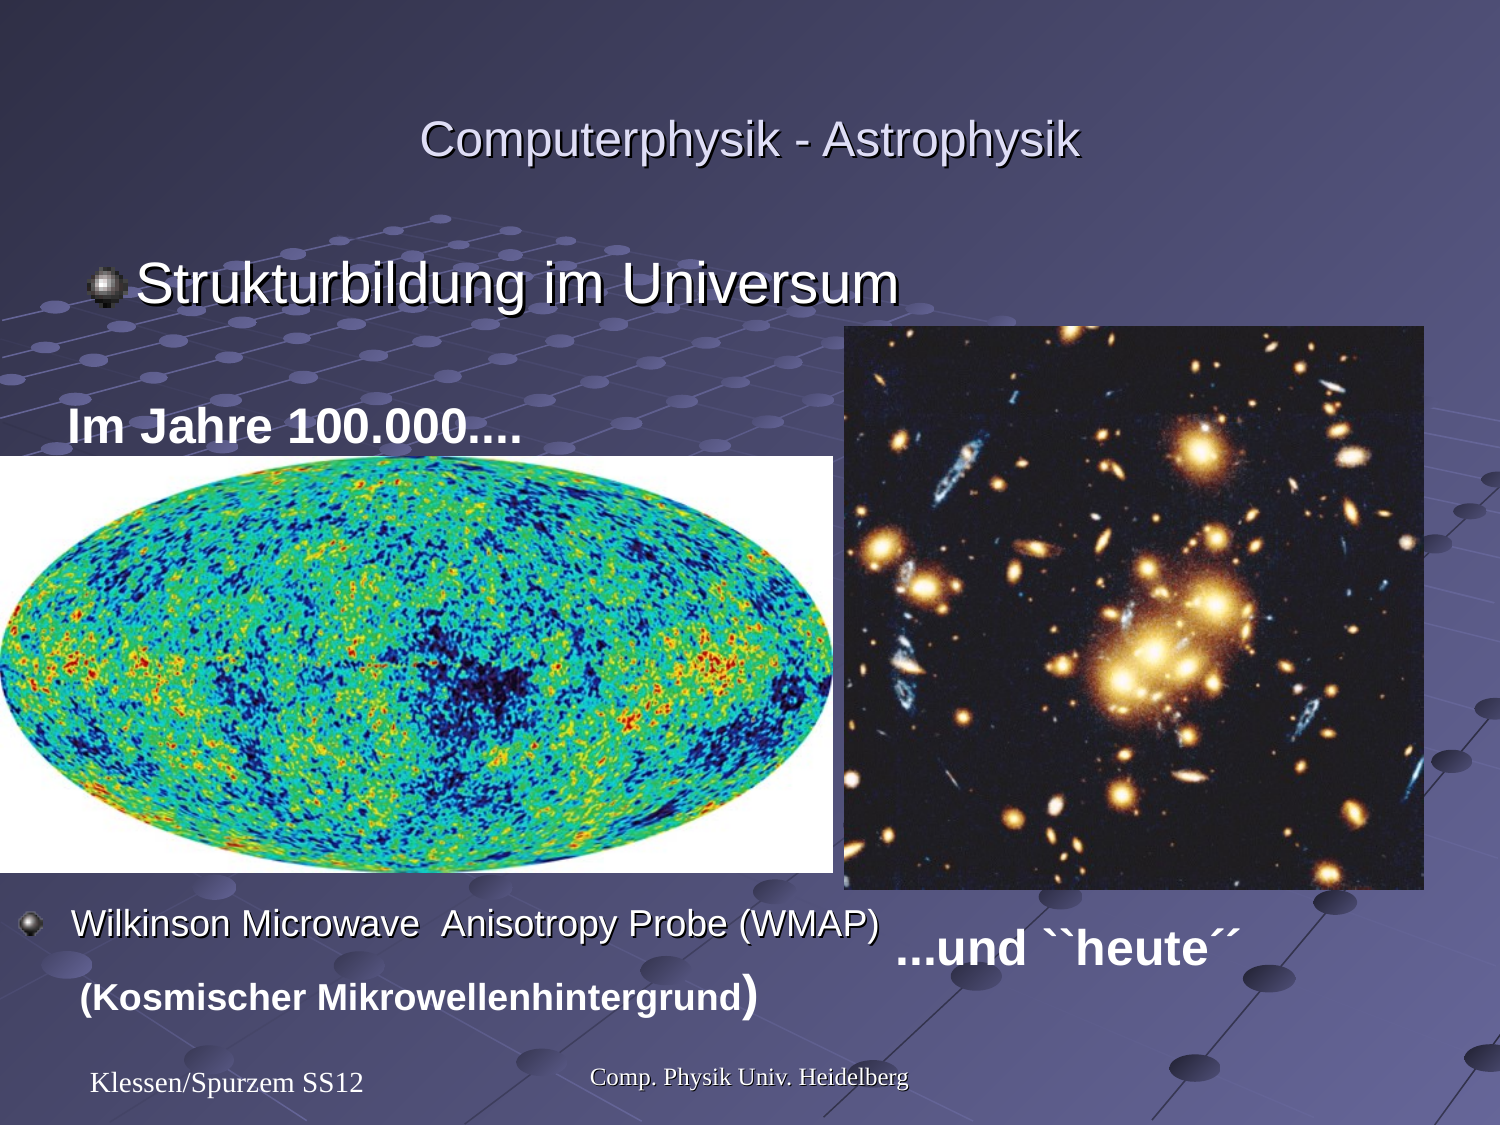

Computerphysik - Astrophysik
# Strukturbildung im Universum
Im Jahre 100.000....
Wilkinson Microwave Anisotropy Probe (WMAP)‏
 ...und ``heute´´
(Kosmischer Mikrowellenhintergrund)‏
August 22, 2002